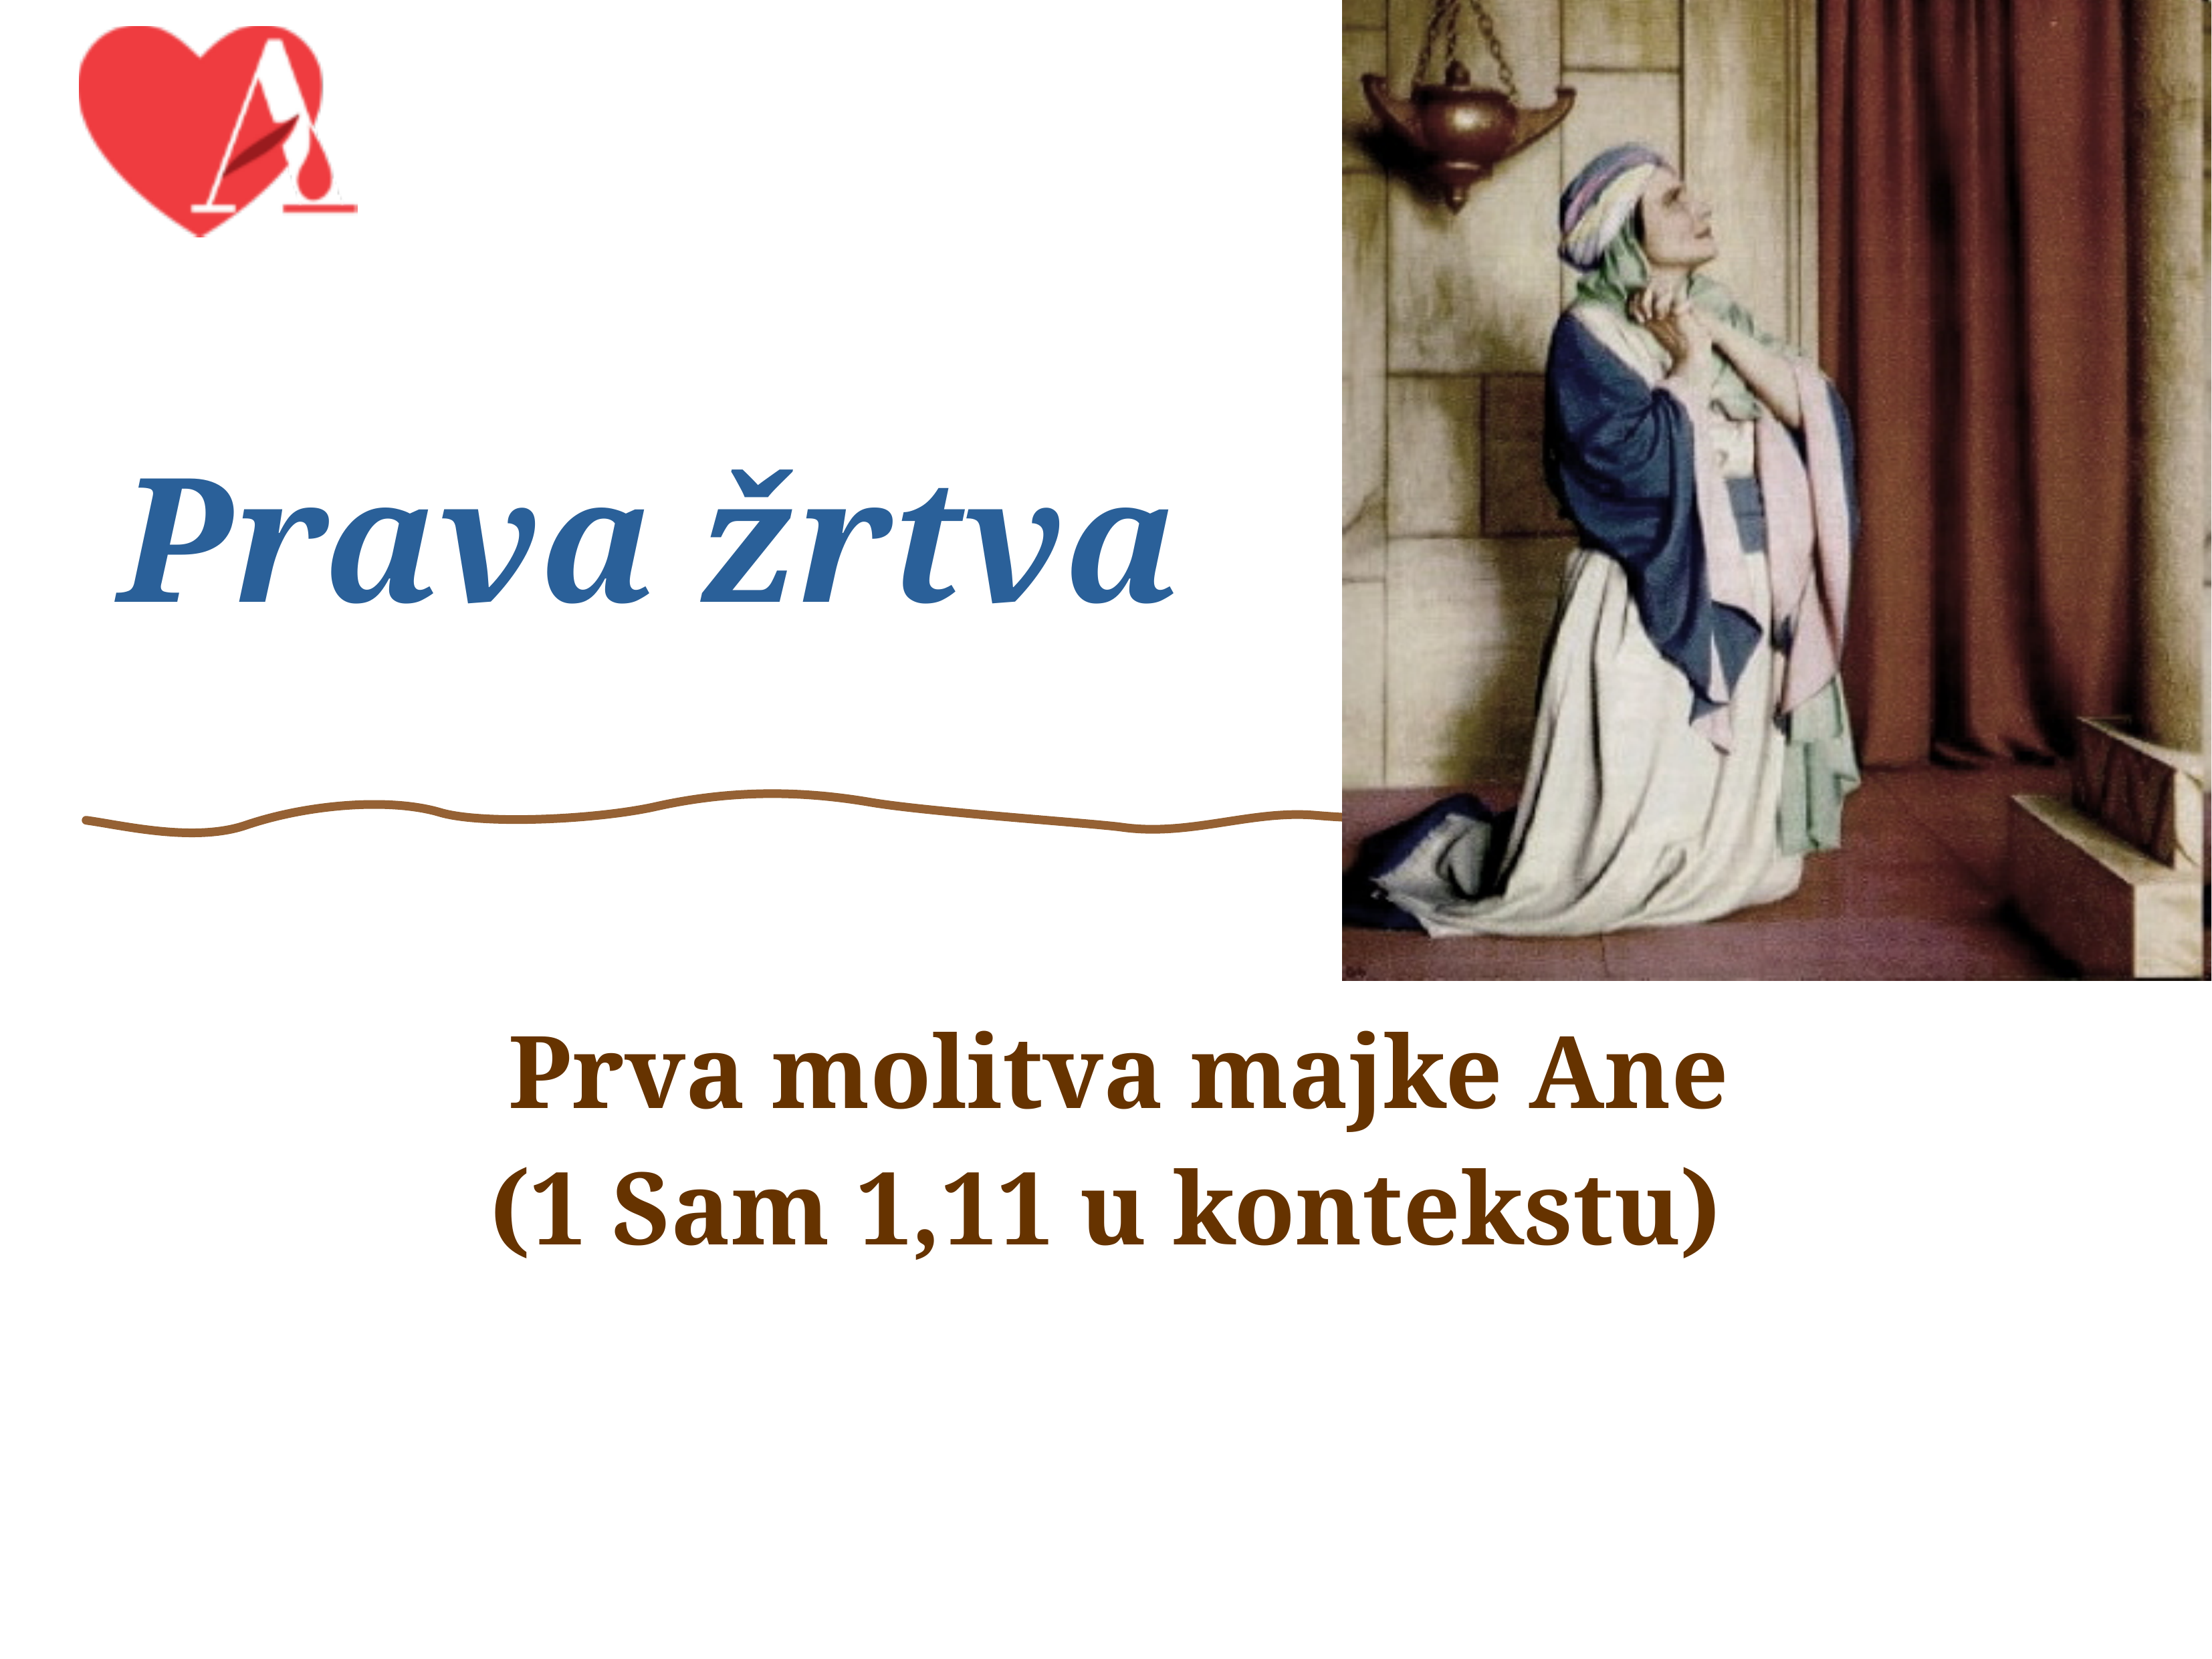

# Prava žrtva
 Prva molitva majke Ane
(1 Sam 1,11 u kontekstu)